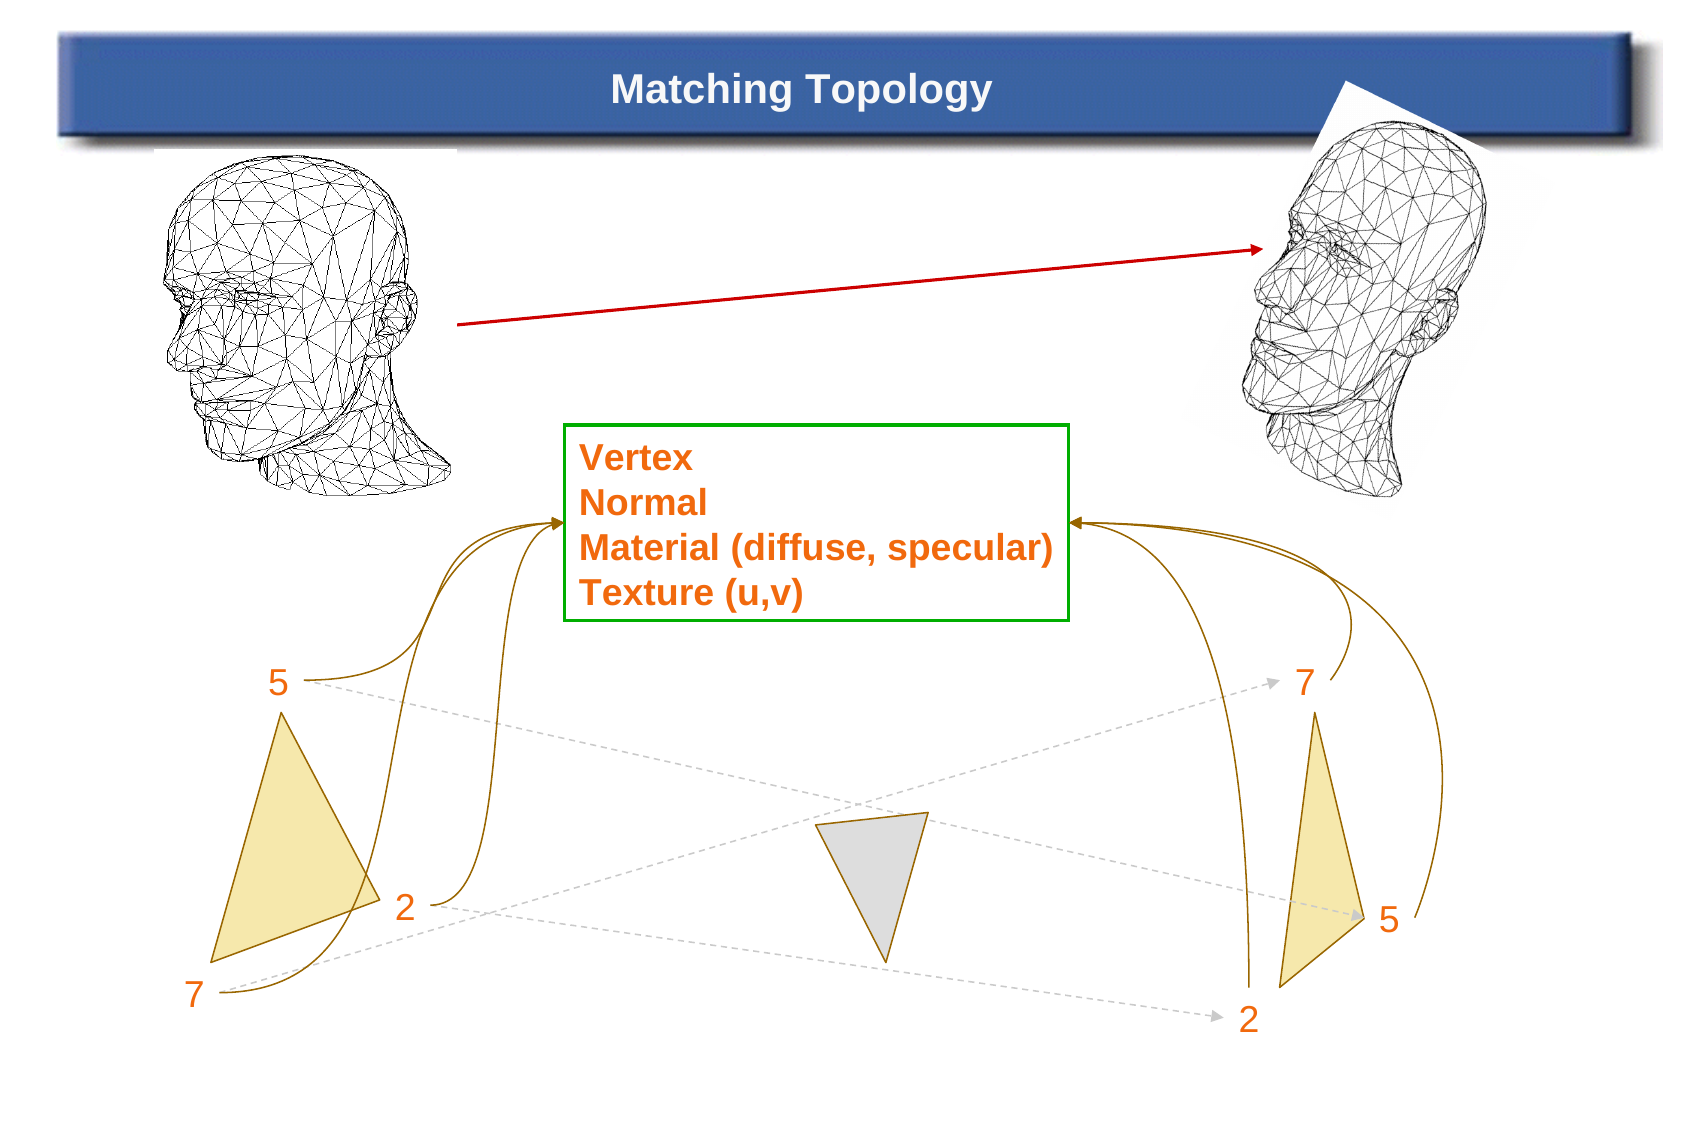

Matching Topology
Vertex
Normal
Material (diffuse, specular)
Texture (u,v)
5
7
2
5
7
2